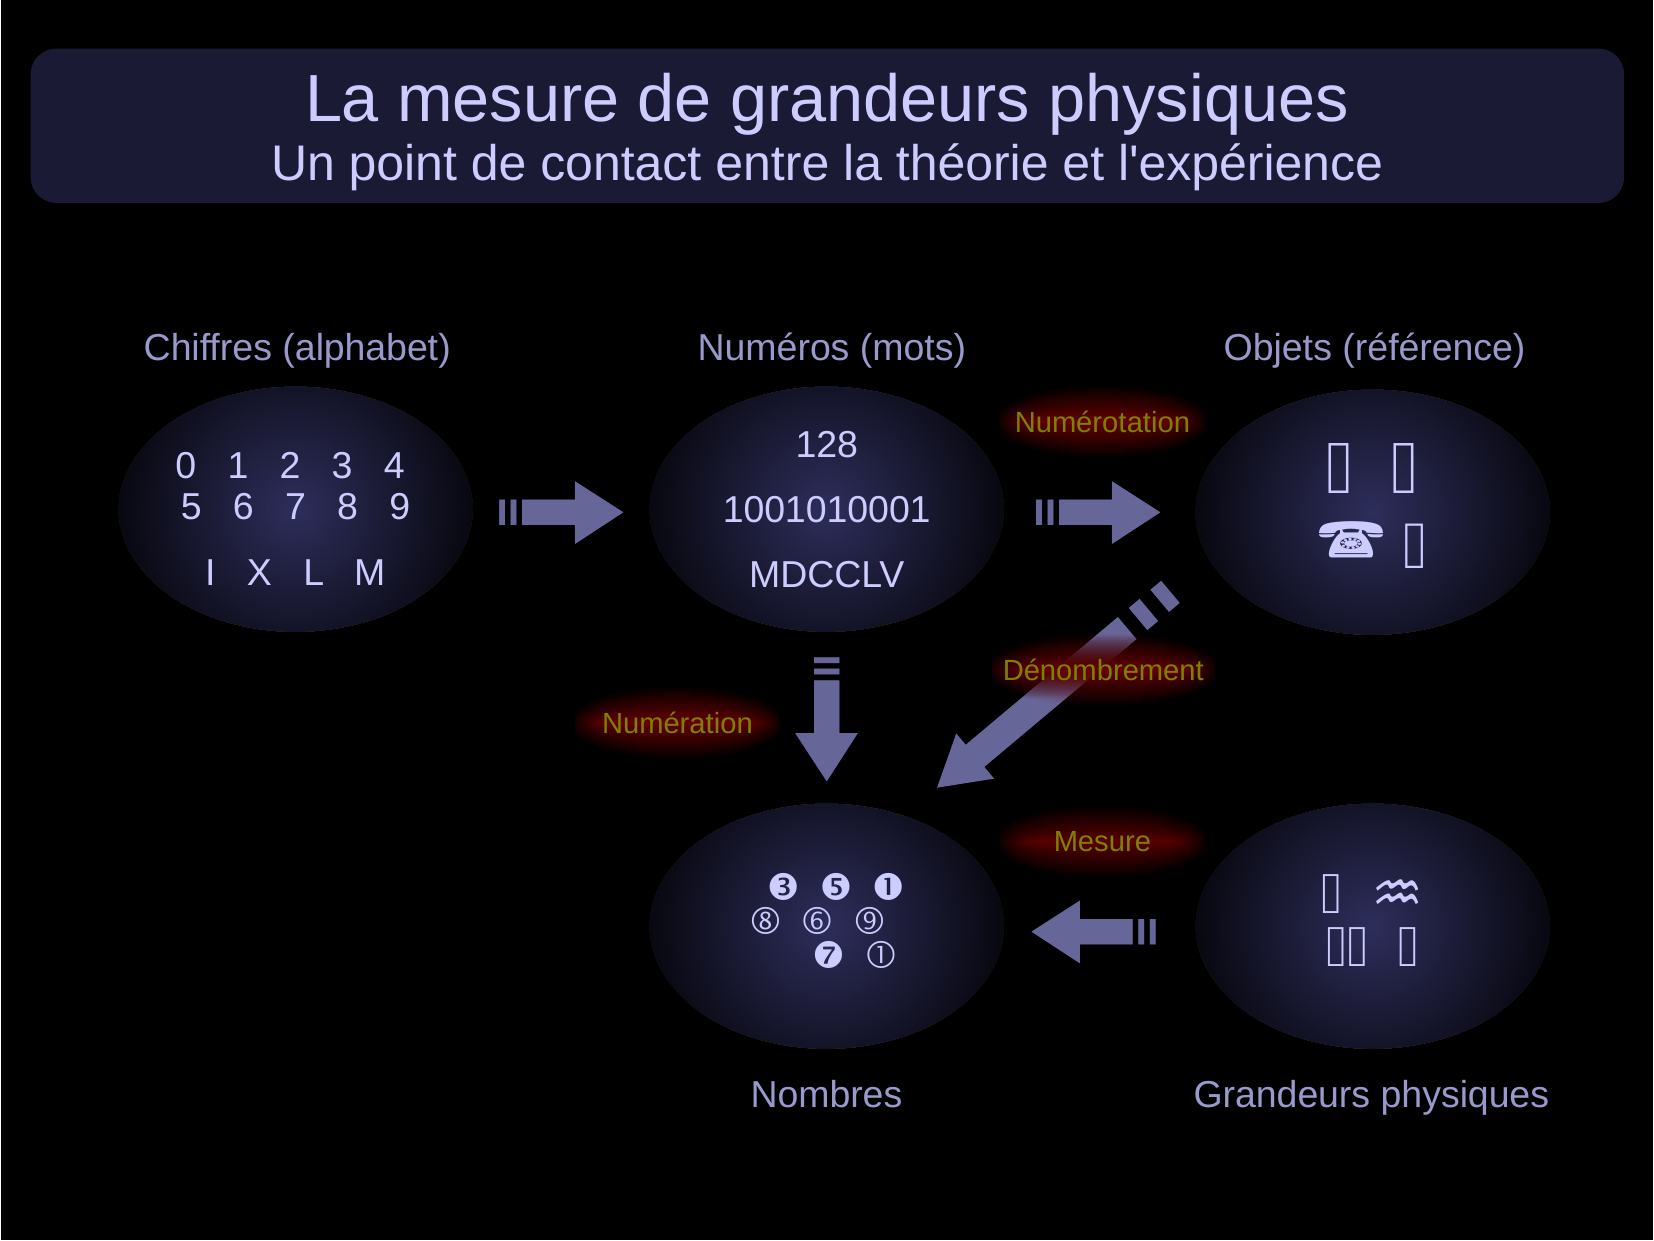

La mesure de grandeurs physiques
Un point de contact entre la théorie et l'expérience
Chiffres (alphabet)
Numéros (mots)
Objets (référence)
0 1 2 3 4
5 6 7 8 9
I X L M
128
1001010001
MDCCLV
Numérotation
 
 
Dénombrement
Numération
   
  
  
 
 
Mesure
Nombres
Grandeurs physiques